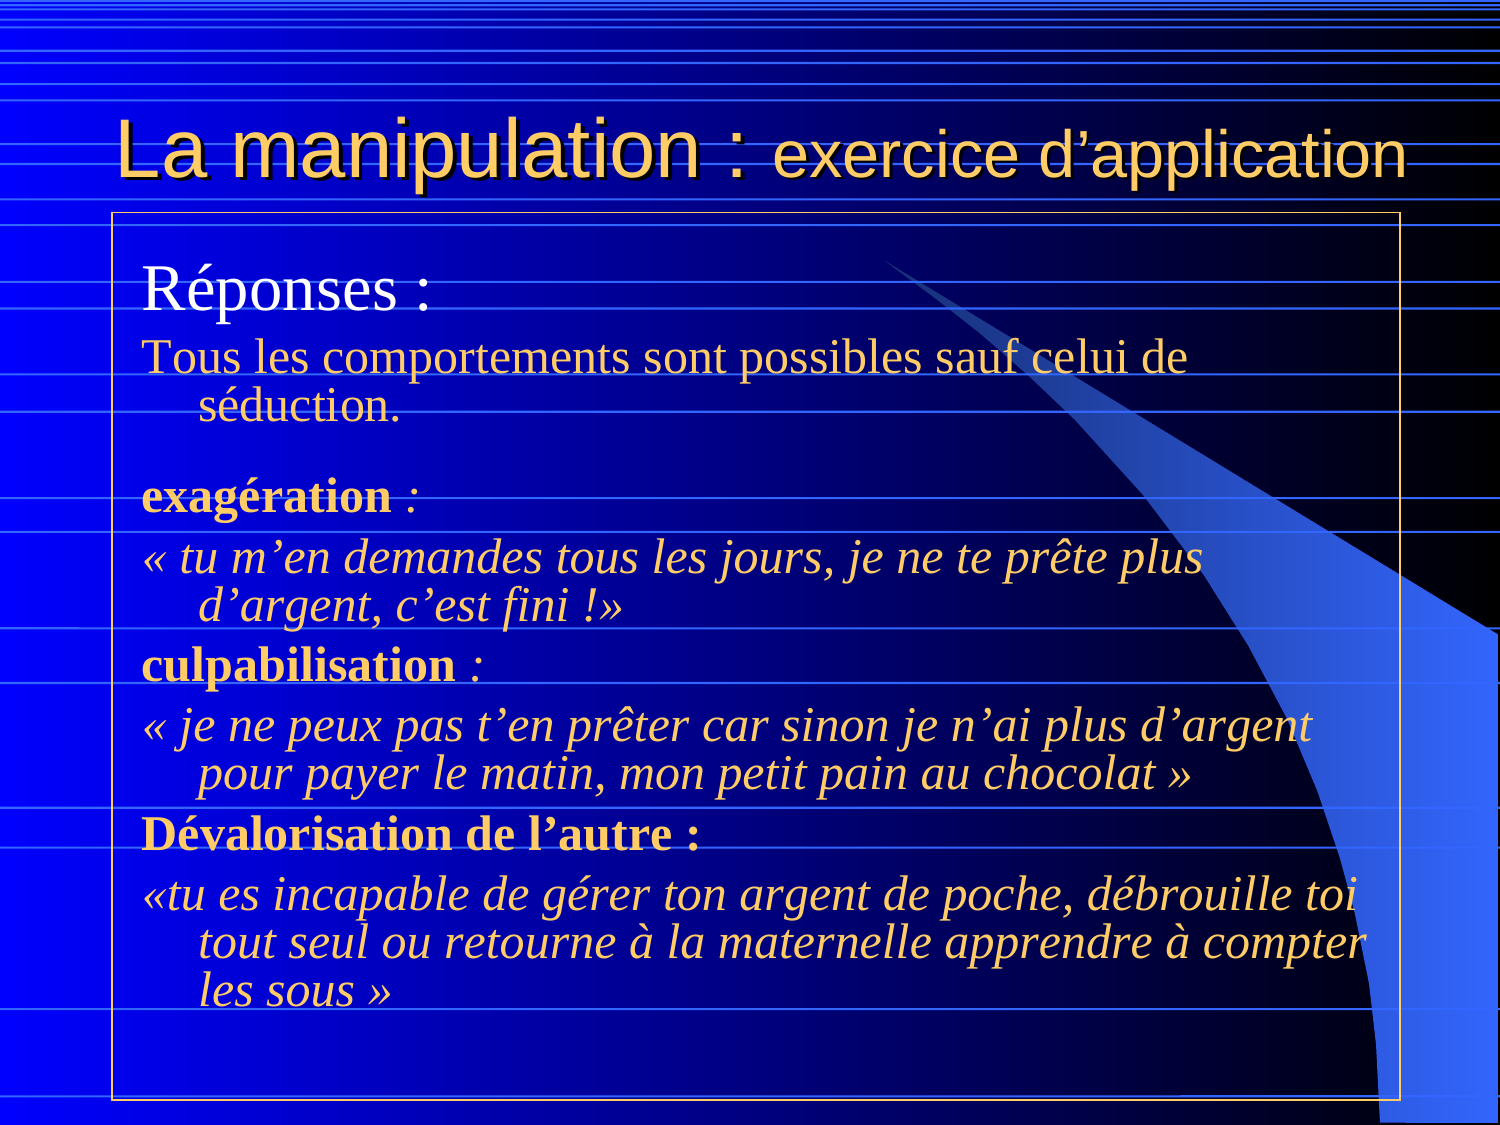

# La manipulation : exercice d’application
Réponses :
Tous les comportements sont possibles sauf celui de séduction.
exagération :
« tu m’en demandes tous les jours, je ne te prête plus d’argent, c’est fini !»
culpabilisation :
« je ne peux pas t’en prêter car sinon je n’ai plus d’argent pour payer le matin, mon petit pain au chocolat »
Dévalorisation de l’autre :
«tu es incapable de gérer ton argent de poche, débrouille toi tout seul ou retourne à la maternelle apprendre à compter les sous »